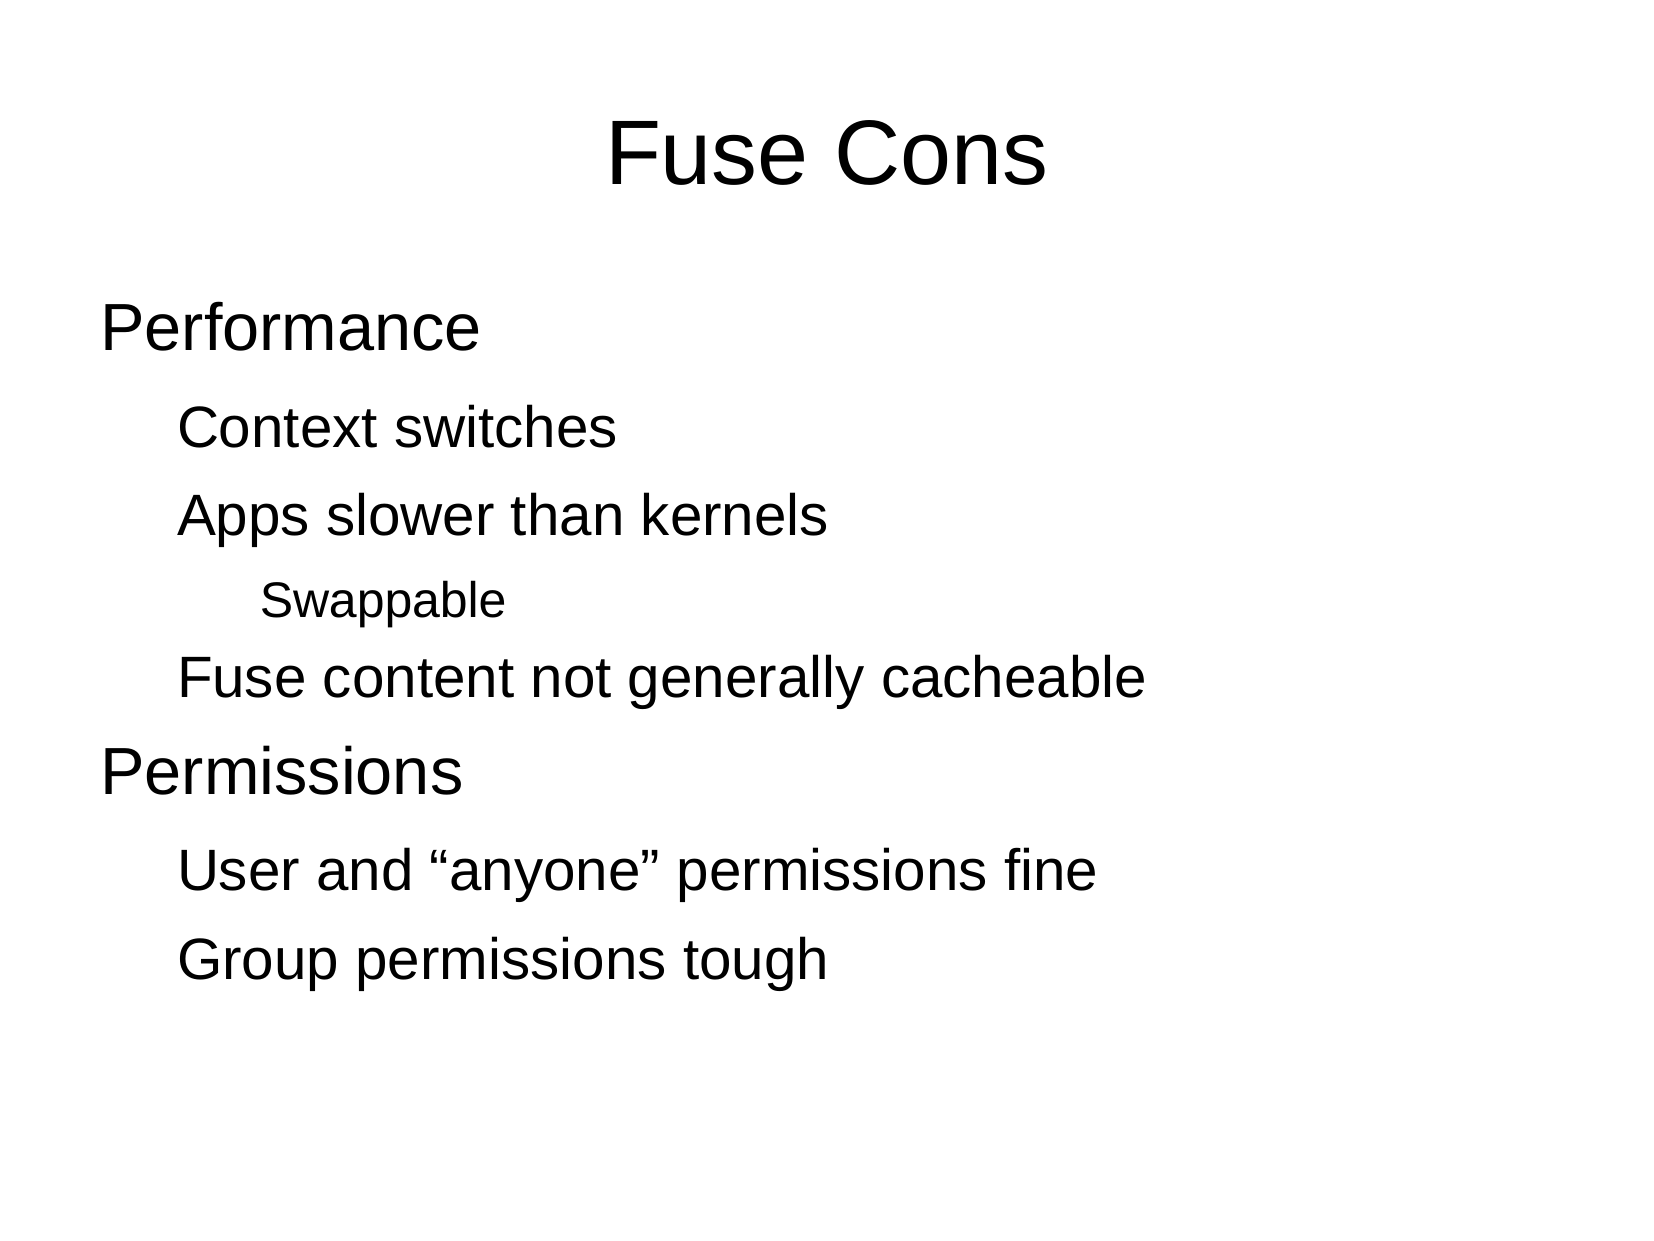

# Fuse Cons
Performance
Context switches
Apps slower than kernels
Swappable
Fuse content not generally cacheable
Permissions
User and “anyone” permissions fine
Group permissions tough